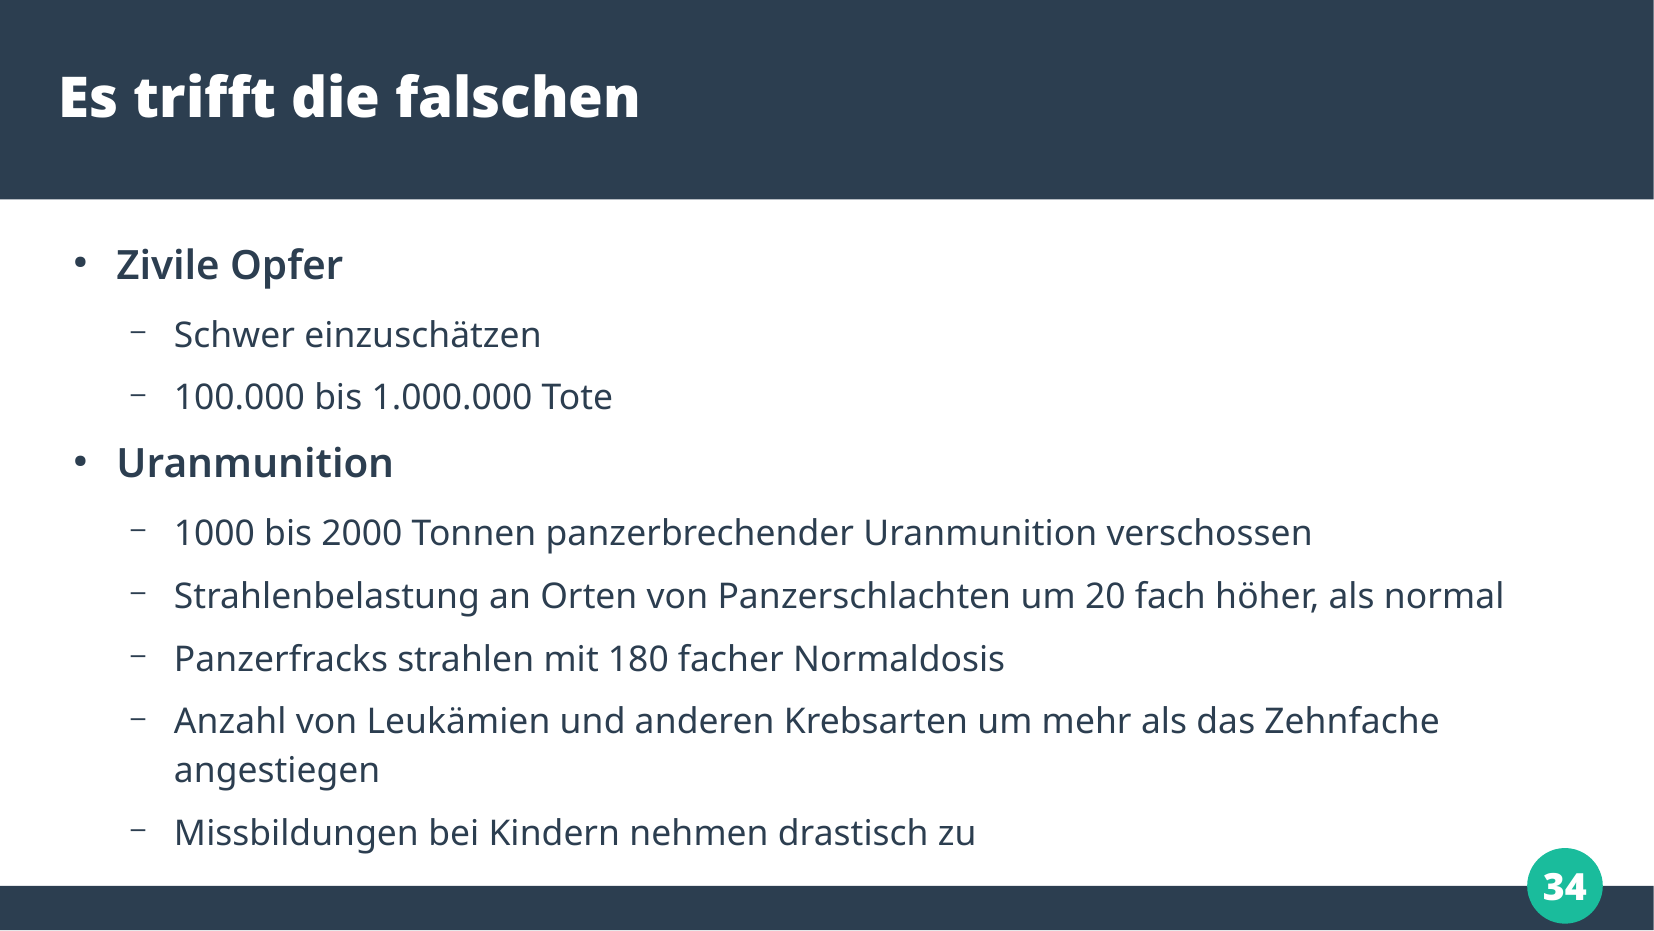

# Es trifft die falschen
Zivile Opfer
Schwer einzuschätzen
100.000 bis 1.000.000 Tote
Uranmunition
1000 bis 2000 Tonnen panzerbrechender Uranmunition verschossen
Strahlenbelastung an Orten von Panzerschlachten um 20 fach höher, als normal
Panzerfracks strahlen mit 180 facher Normaldosis
Anzahl von Leukämien und anderen Krebsarten um mehr als das Zehnfache angestiegen
Missbildungen bei Kindern nehmen drastisch zu